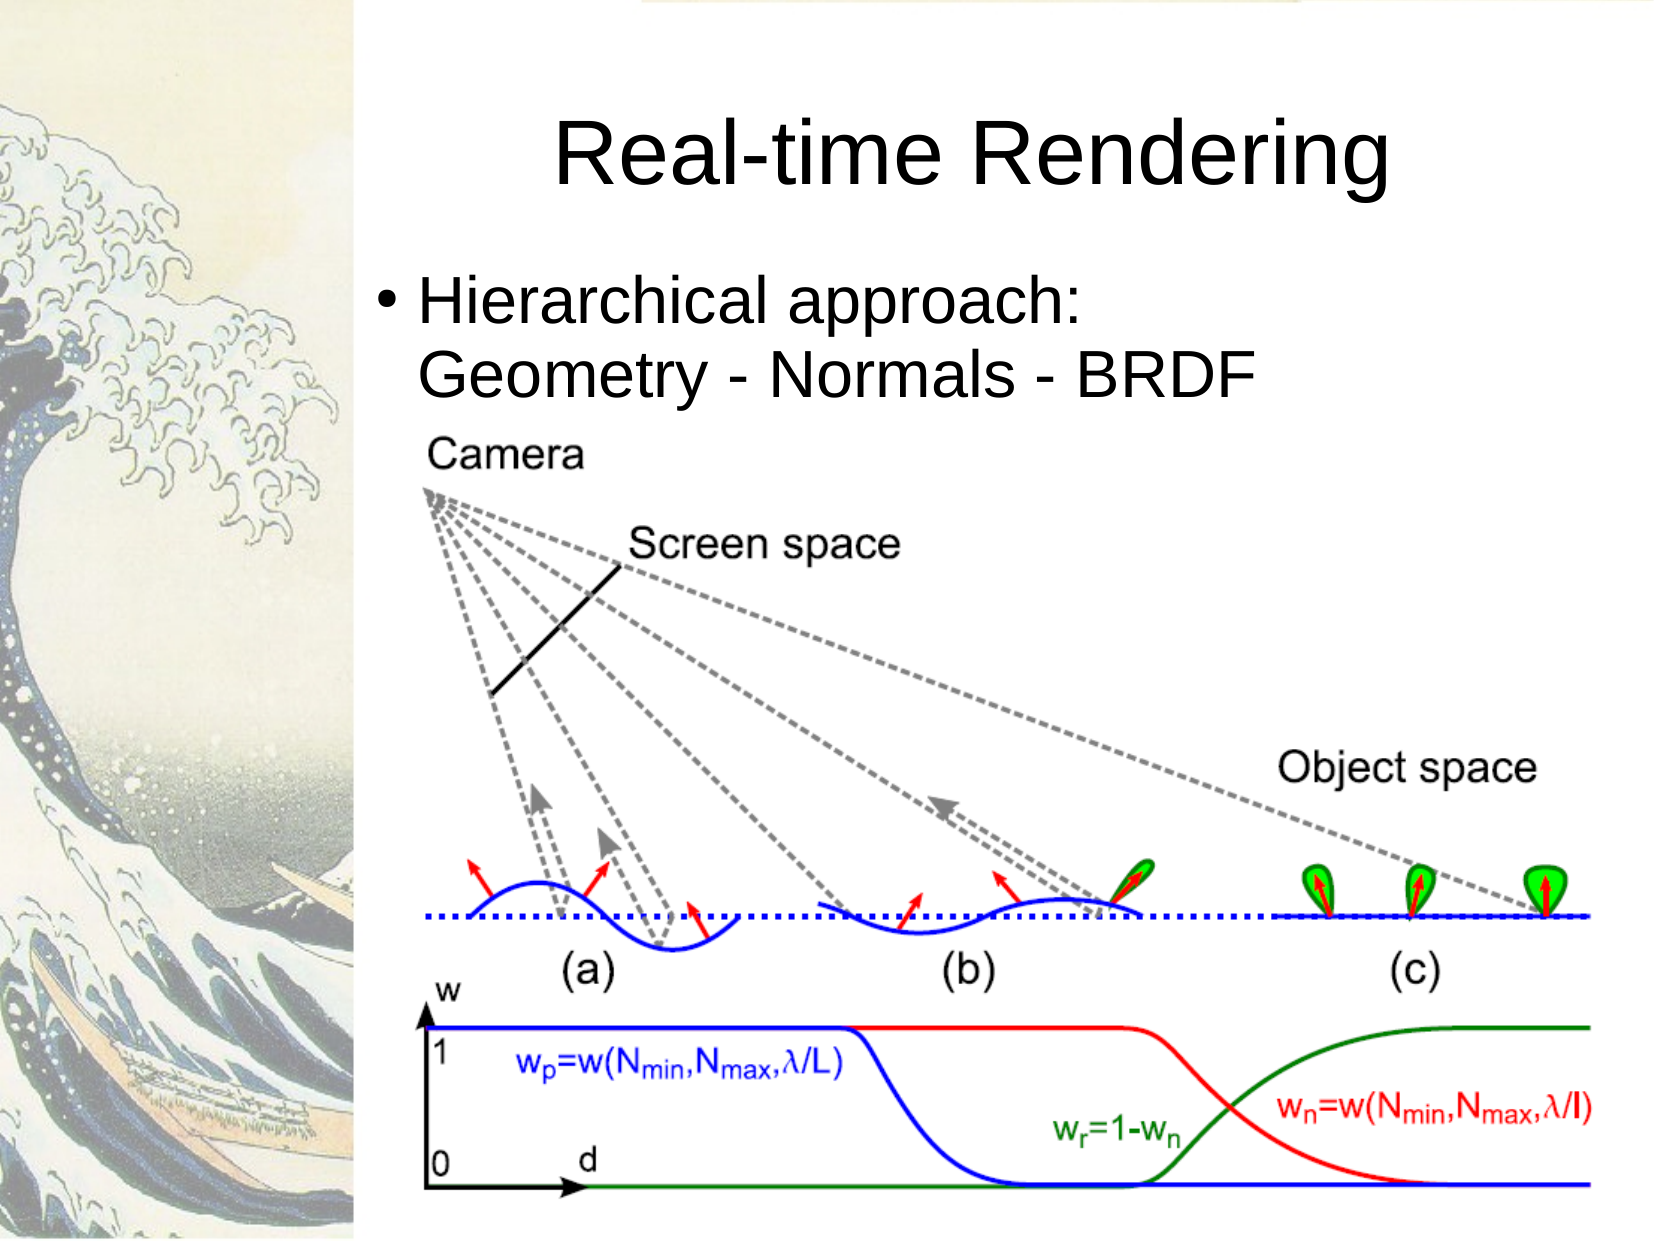

# Real-time Rendering
 Hierarchical approach:
 Geometry - Normals - BRDF